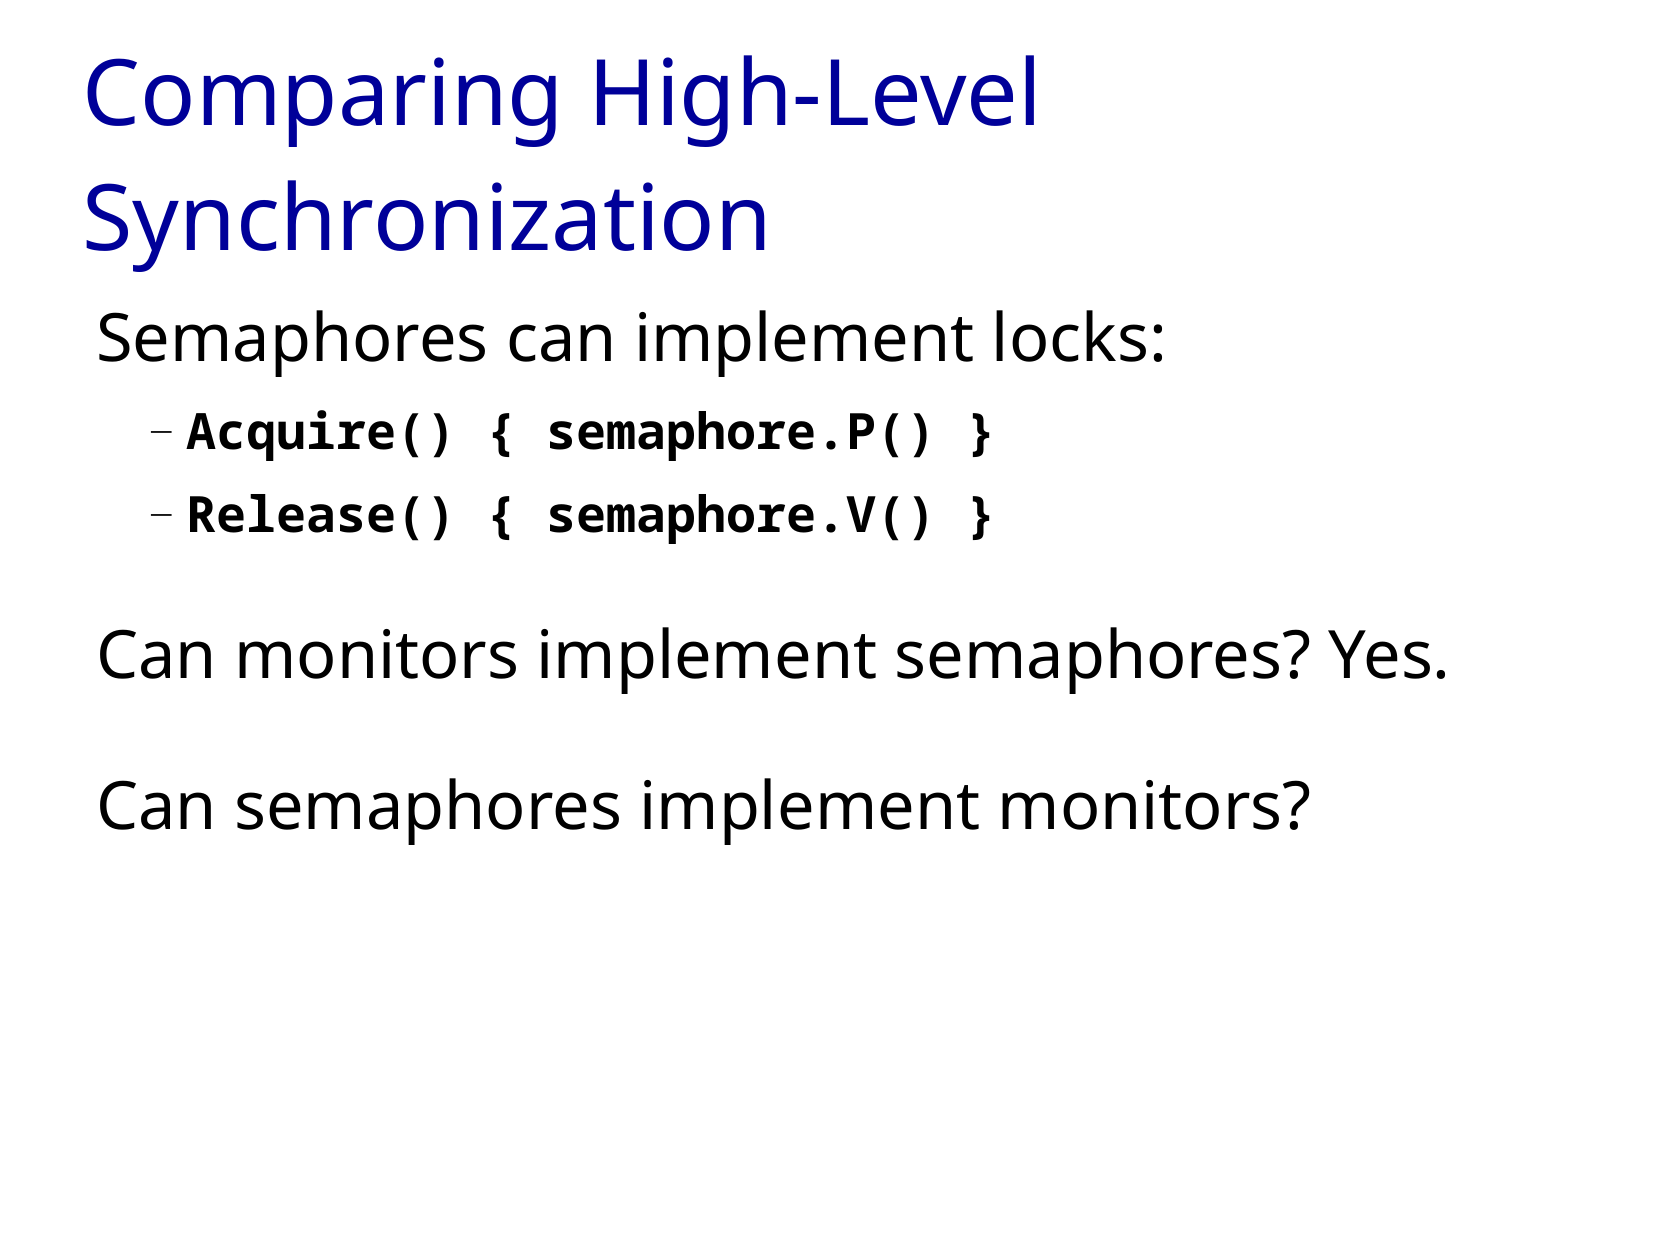

# Comparing High-Level Synchronization
Semaphores can implement locks:
Acquire() { semaphore.P() }
Release() { semaphore.V() }
Can monitors implement semaphores? Yes.
Can semaphores implement monitors?